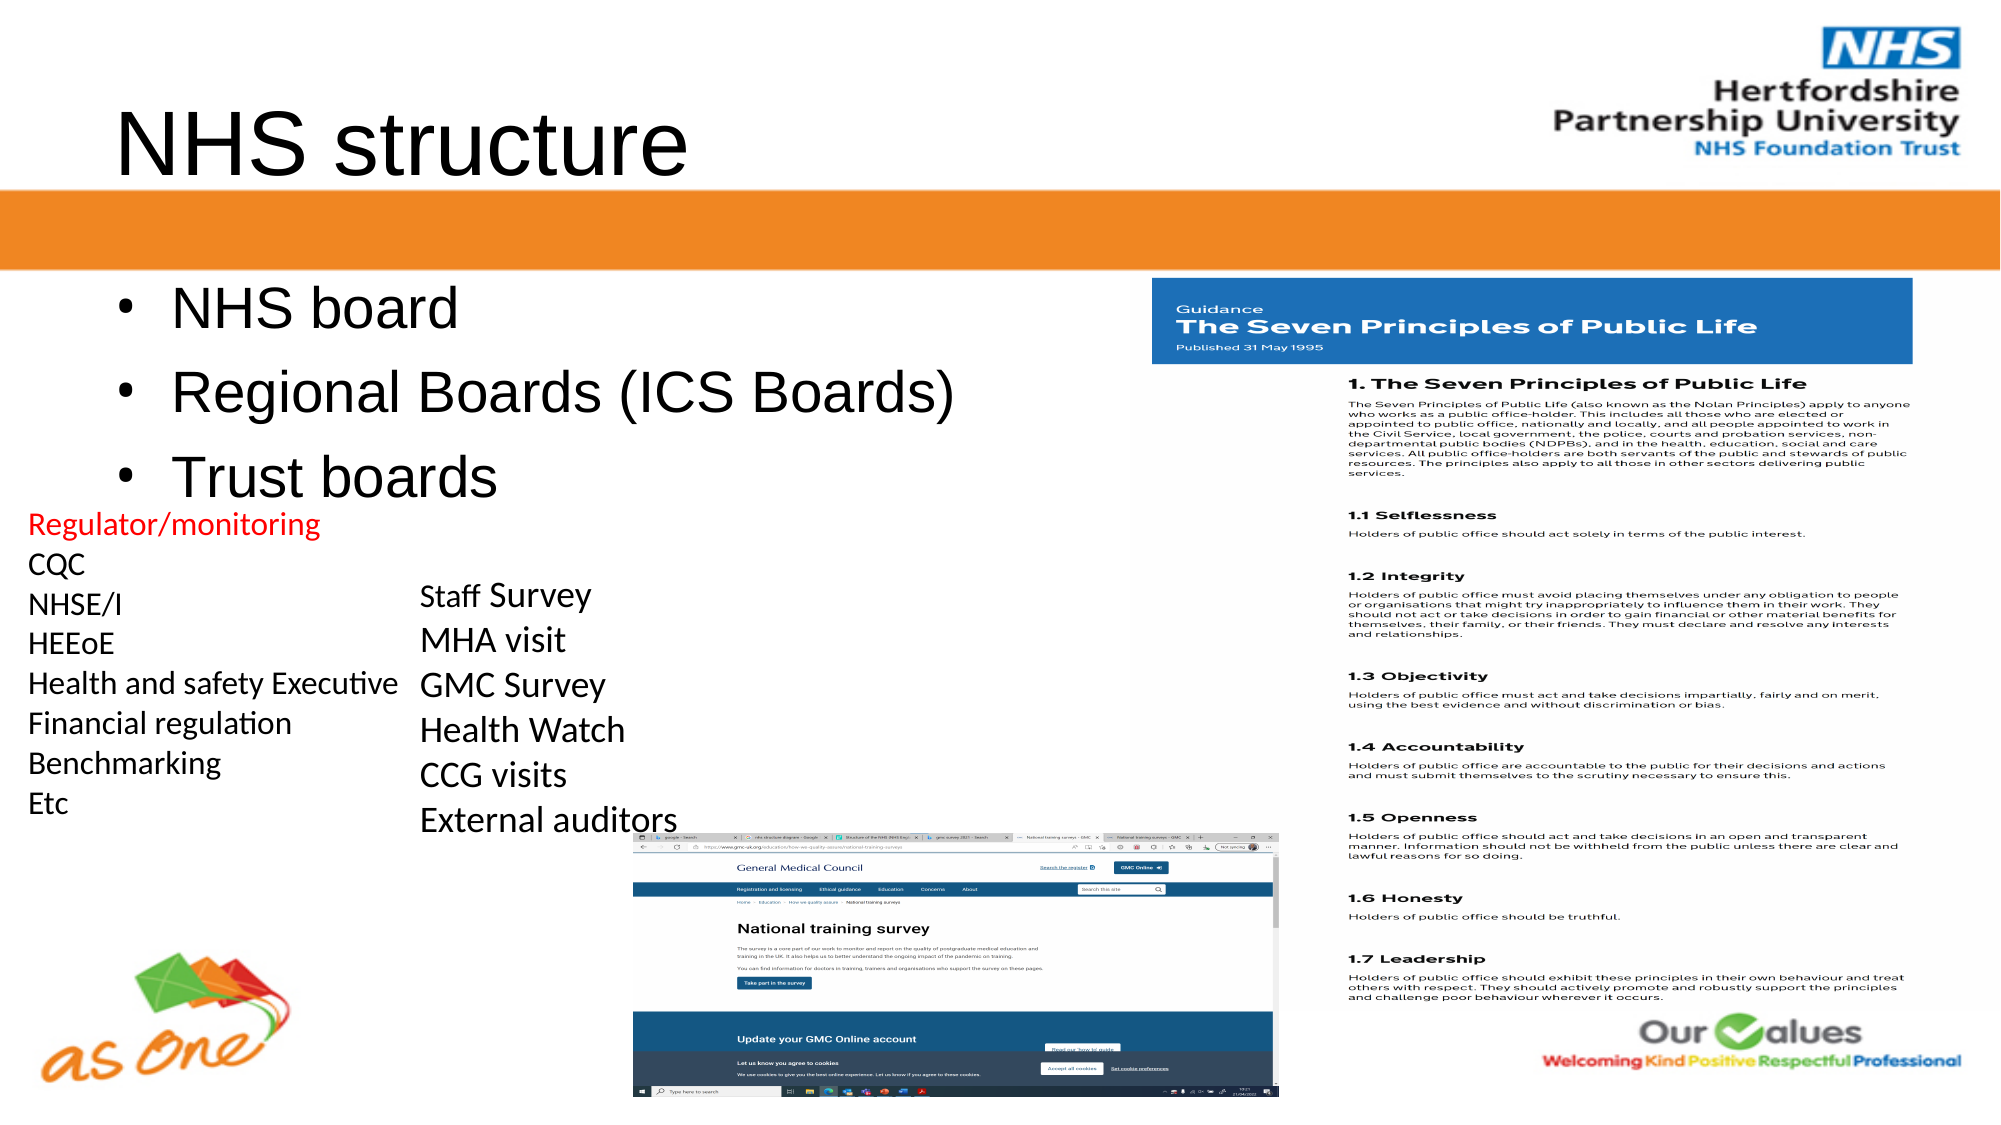

# NHS structure
NHS board
Regional Boards (ICS Boards)
Trust boards
Regulator/monitoring
CQC
NHSE/I
HEEoE
Health and safety Executive
Financial regulation
Benchmarking
Etc
Staff Survey
MHA visit
GMC Survey
Health Watch
CCG visits
External auditors